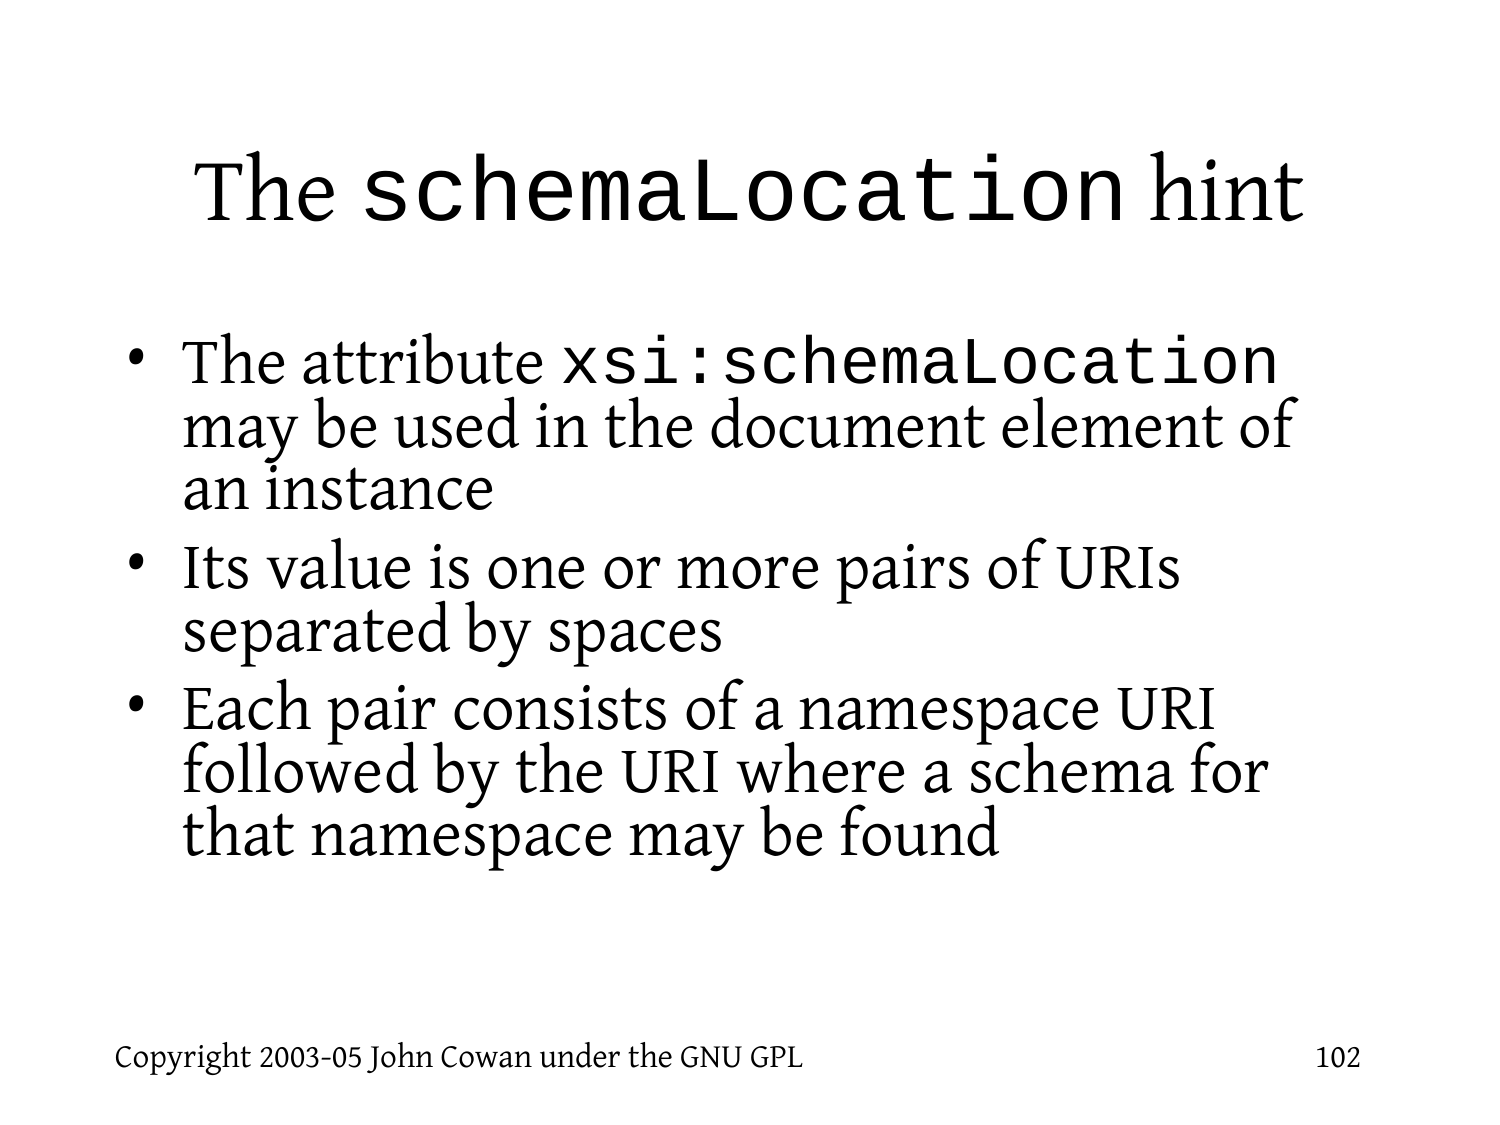

# The schemaLocation hint
The attribute xsi:schemaLocation may be used in the document element of an instance
Its value is one or more pairs of URIs separated by spaces
Each pair consists of a namespace URI followed by the URI where a schema for that namespace may be found